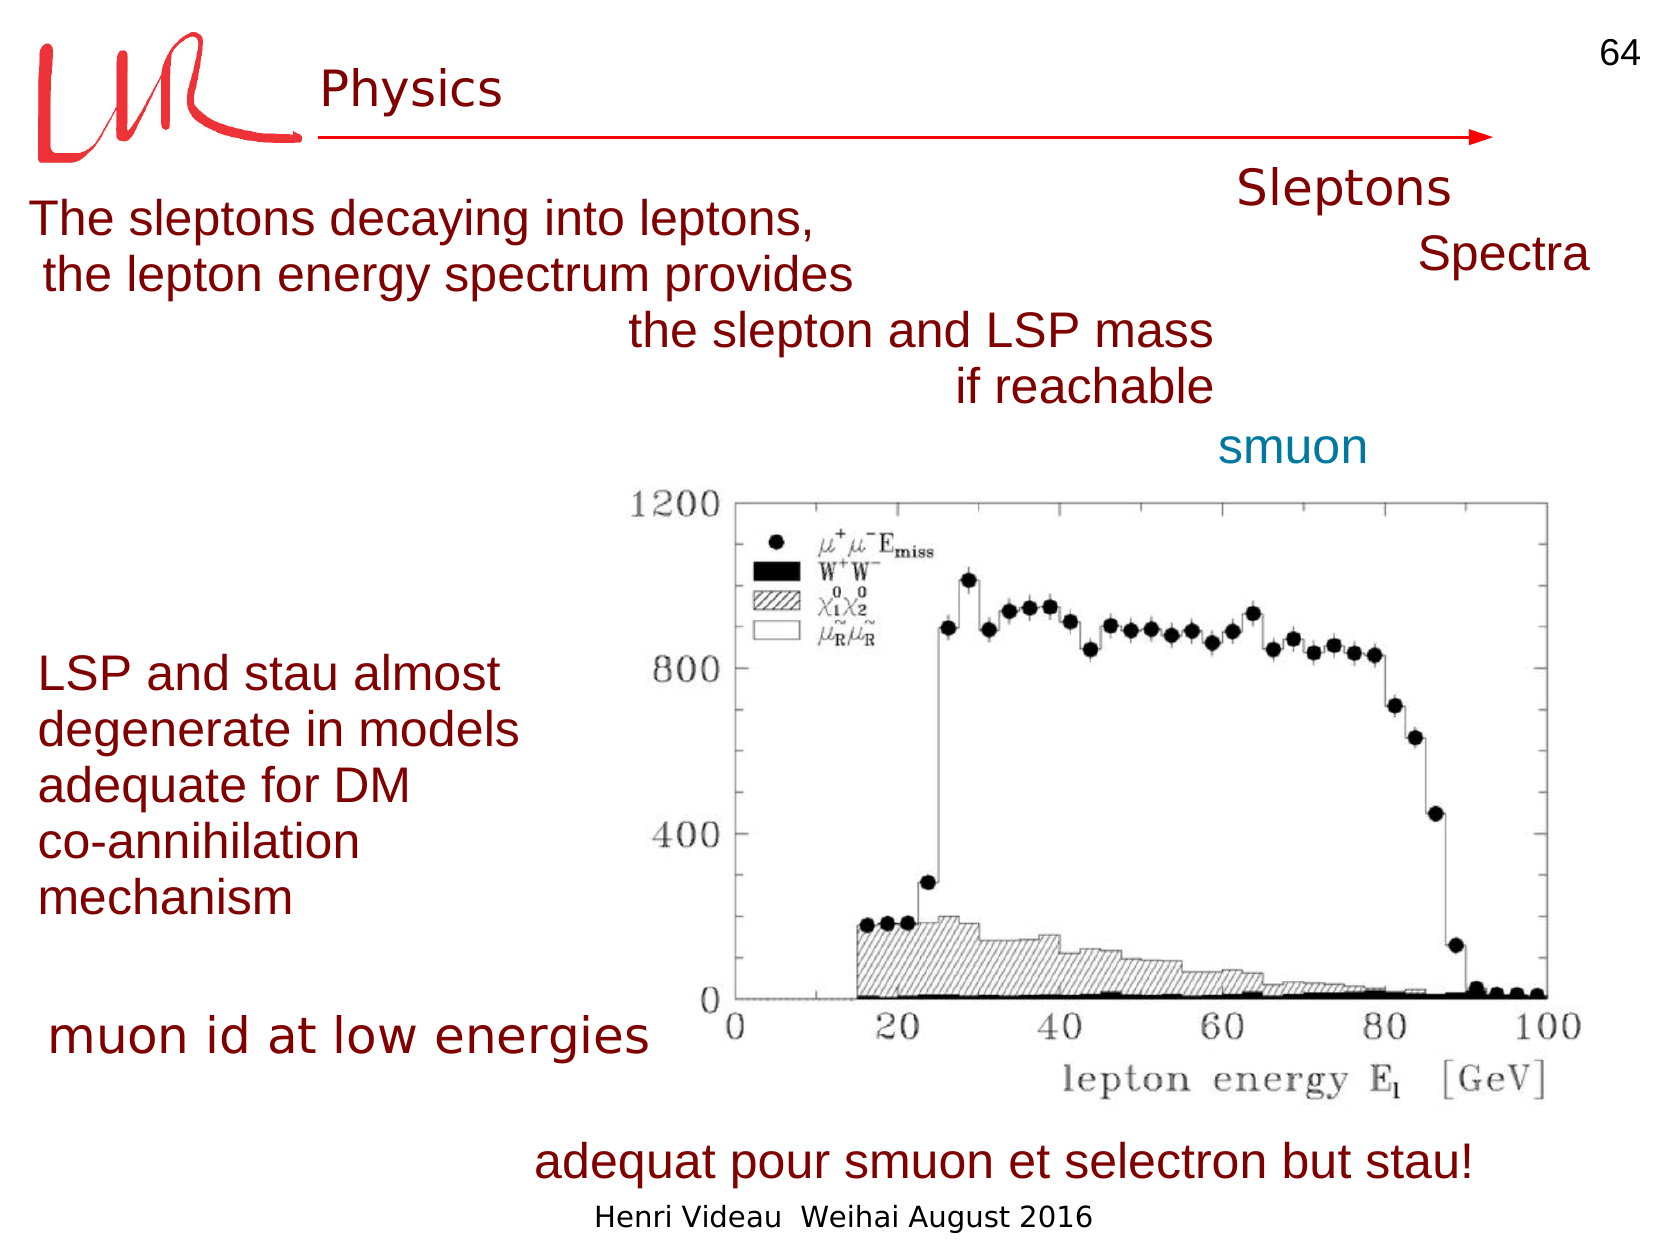

Sleptons
The sleptons decaying into leptons,
 the lepton energy spectrum provides
								the slepton and LSP mass
if reachable
Spectra
smuon
LSP and stau almost
degenerate in models
adequate for DM
co-annihilation
mechanism
muon id at low energies
adequat pour smuon et selectron but stau!